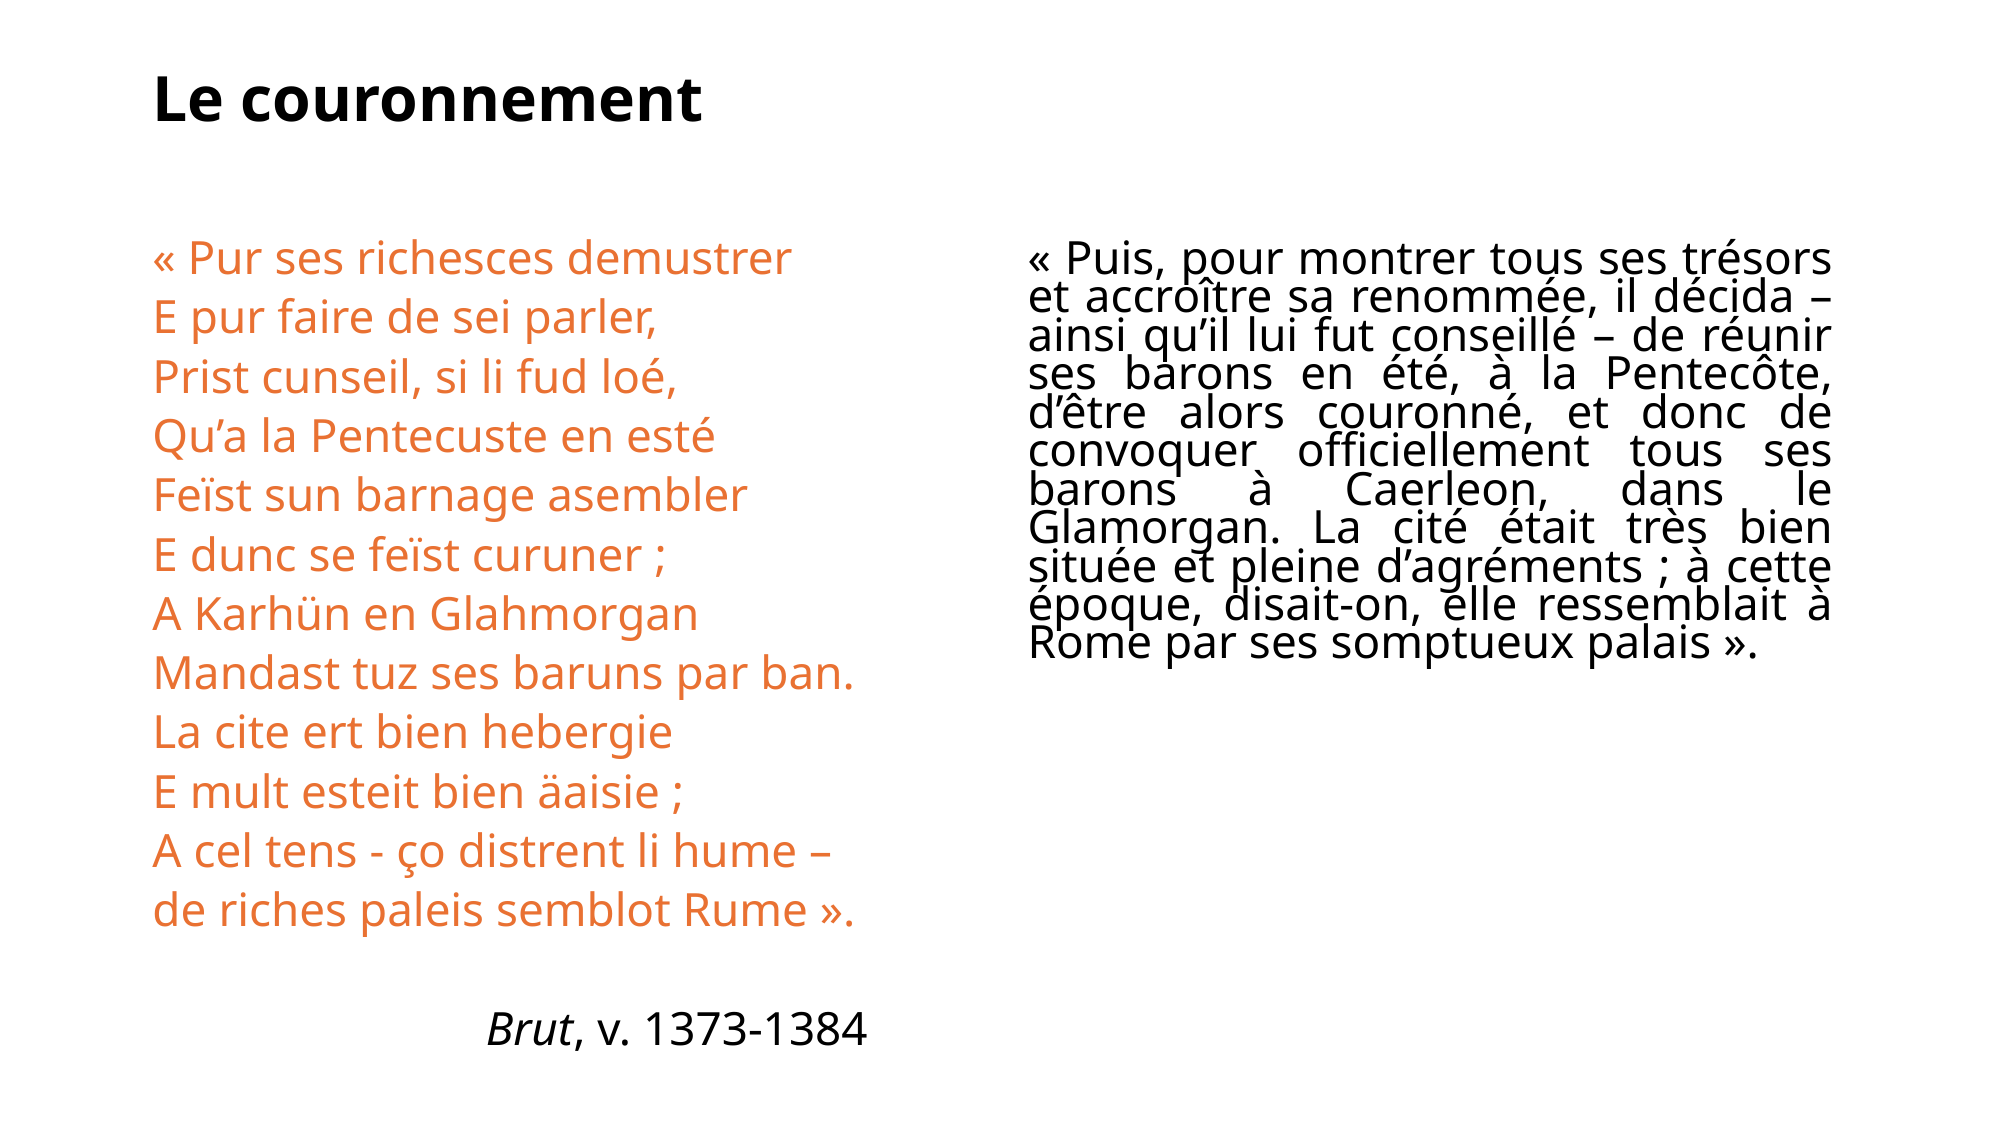

# Le couronnement
« Pur ses richesces demustrer
E pur faire de sei parler,
Prist cunseil, si li fud loé,
Qu’a la Pentecuste en esté
Feïst sun barnage asembler
E dunc se feïst curuner ;
A Karhün en Glahmorgan
Mandast tuz ses baruns par ban.
La cite ert bien hebergie
E mult esteit bien äaisie ;
A cel tens - ço distrent li hume –
de riches paleis semblot Rume ».
Brut, v. 1373-1384
« Puis, pour montrer tous ses trésors et accroître sa renommée, il décida – ainsi qu’il lui fut conseillé – de réunir ses barons en été, à la Pentecôte, d’être alors couronné, et donc de convoquer officiellement tous ses barons à Caerleon, dans le Glamorgan. La cité était très bien située et pleine d’agréments ; à cette époque, disait-on, elle ressemblait à Rome par ses somptueux palais ».